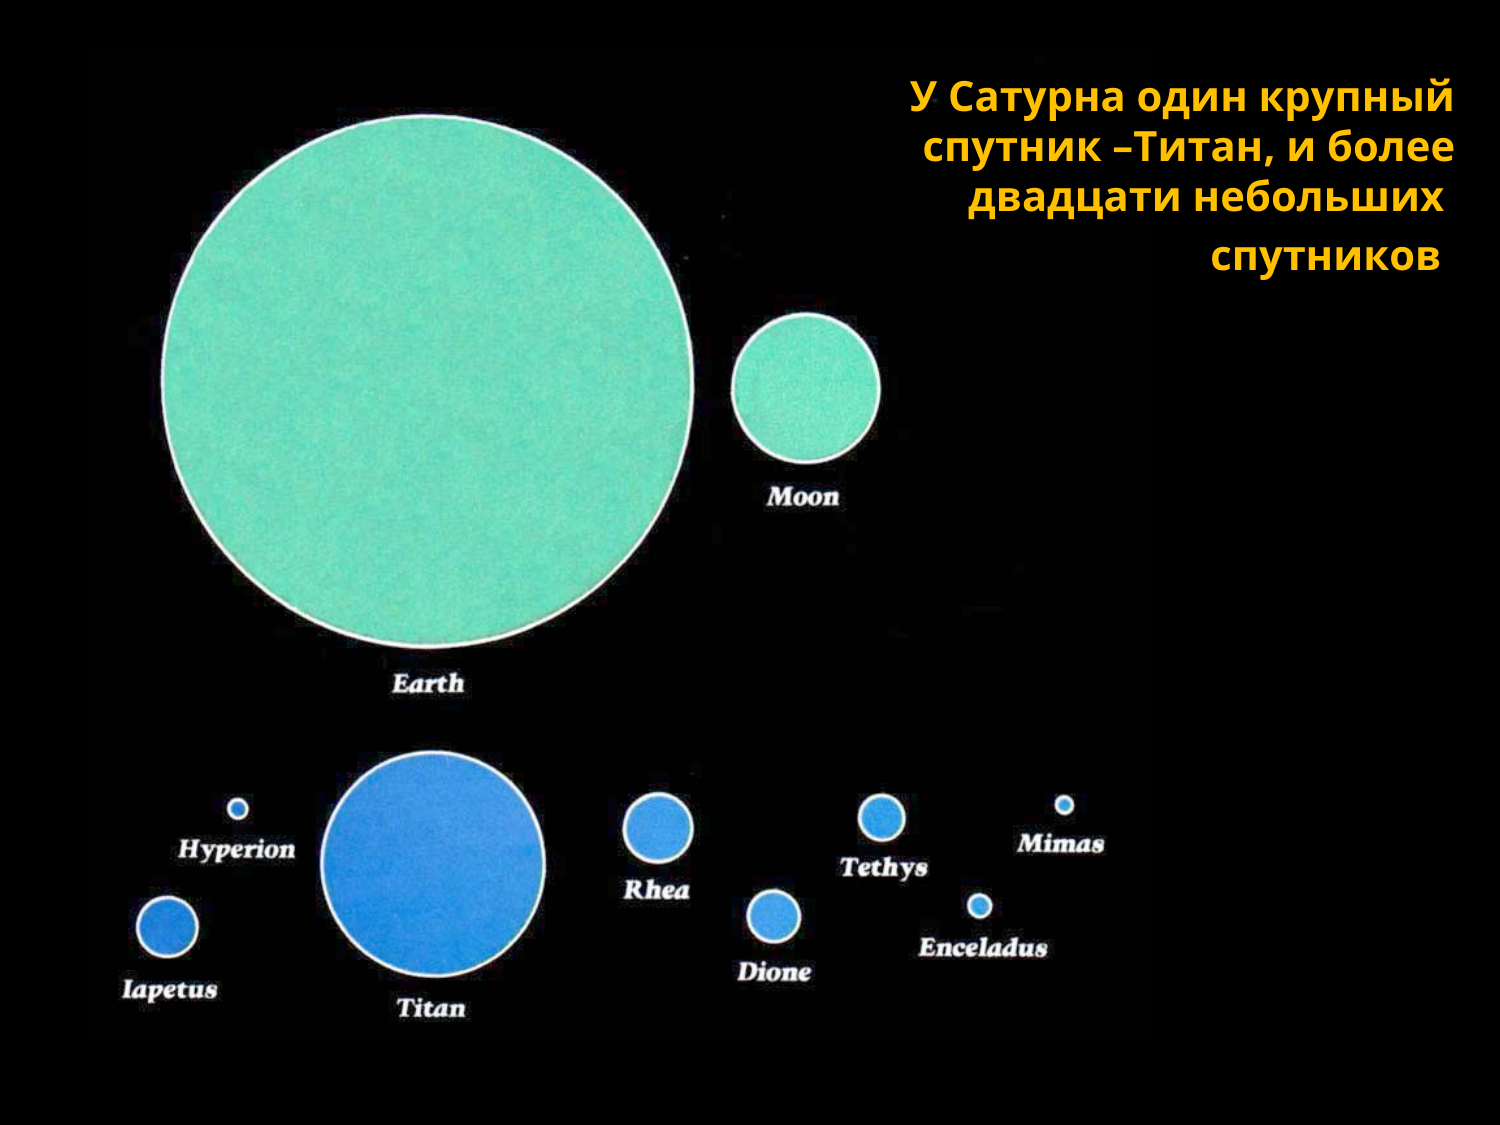

У Сатурна один крупный спутник –Титан, и более
двадцати небольших
спутников